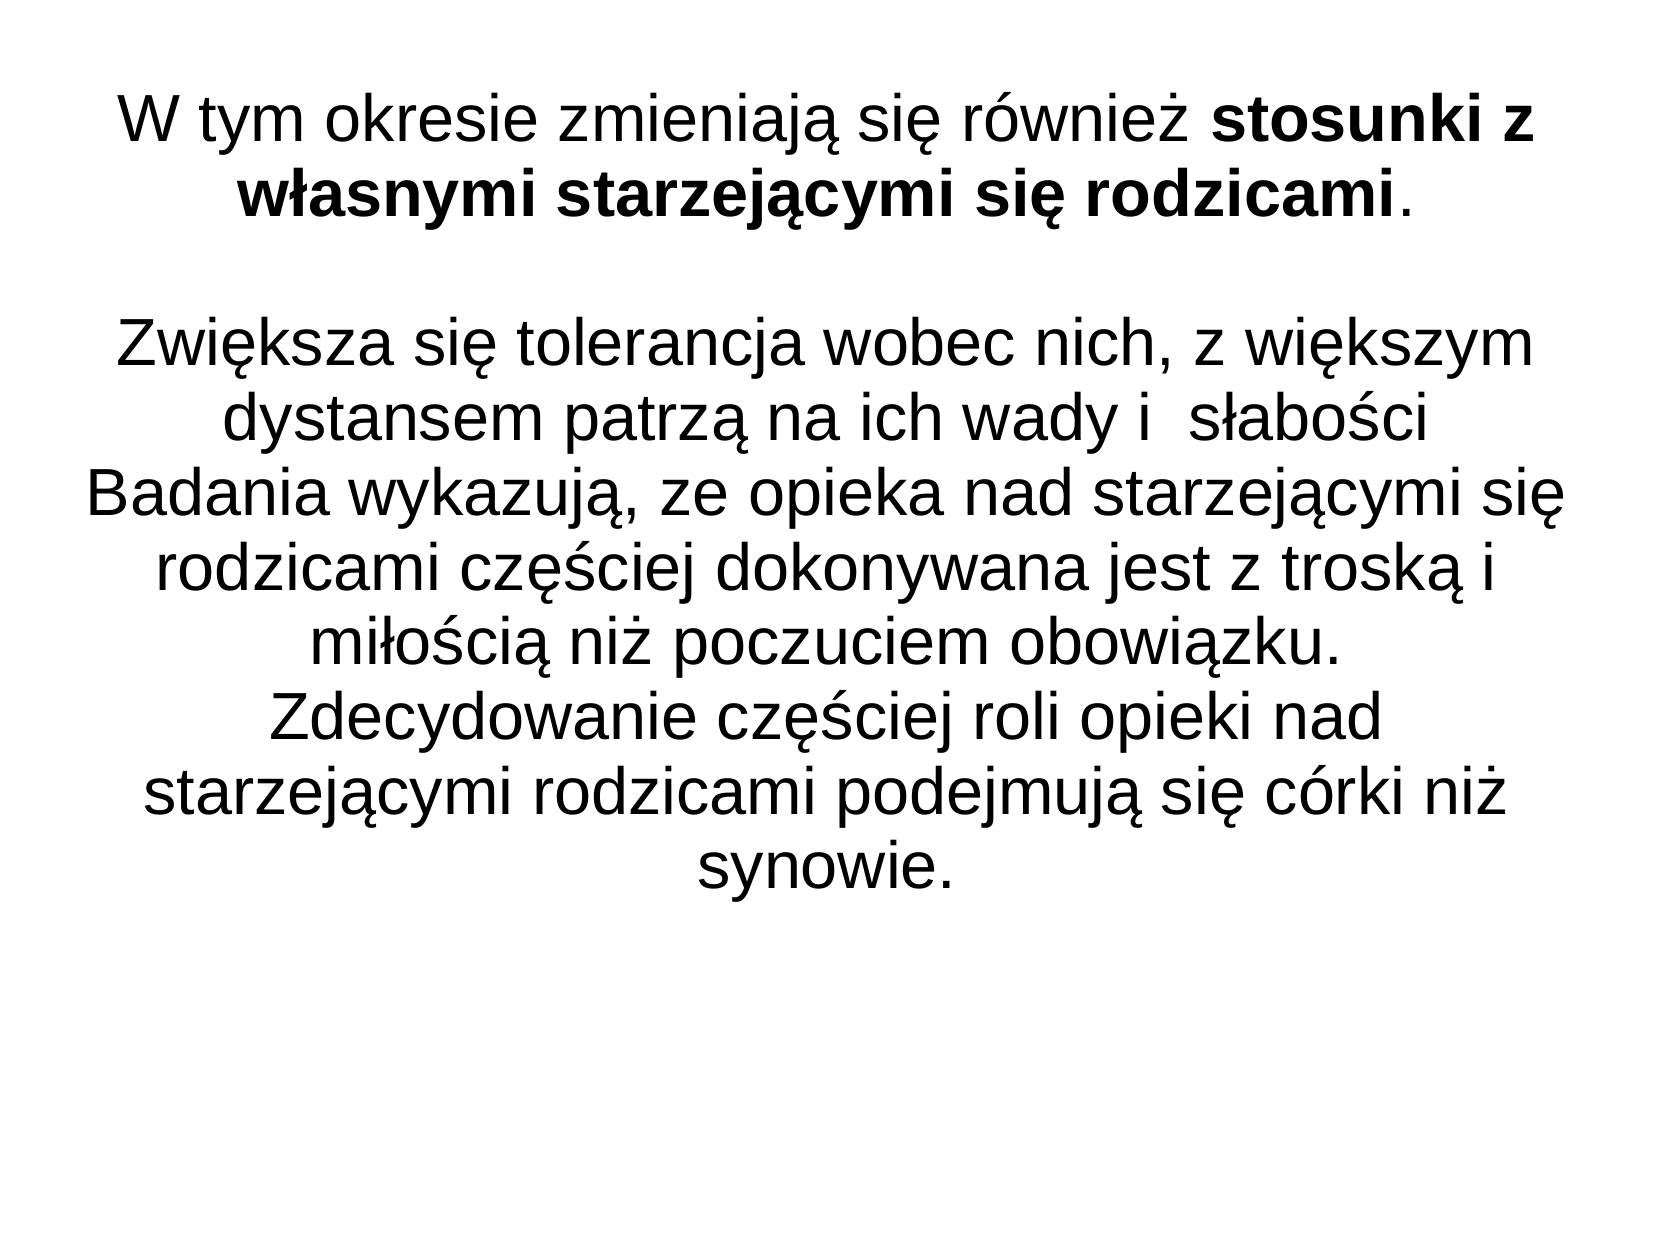

# W tym okresie zmieniają się również stosunki z własnymi starzejącymi się rodzicami.
Zwiększa się tolerancja wobec nich, z większym dystansem patrzą na ich wady i słabości
Badania wykazują, ze opieka nad starzejącymi się rodzicami częściej dokonywana jest z troską i miłością niż poczuciem obowiązku.
Zdecydowanie częściej roli opieki nad starzejącymi rodzicami podejmują się córki niż synowie.